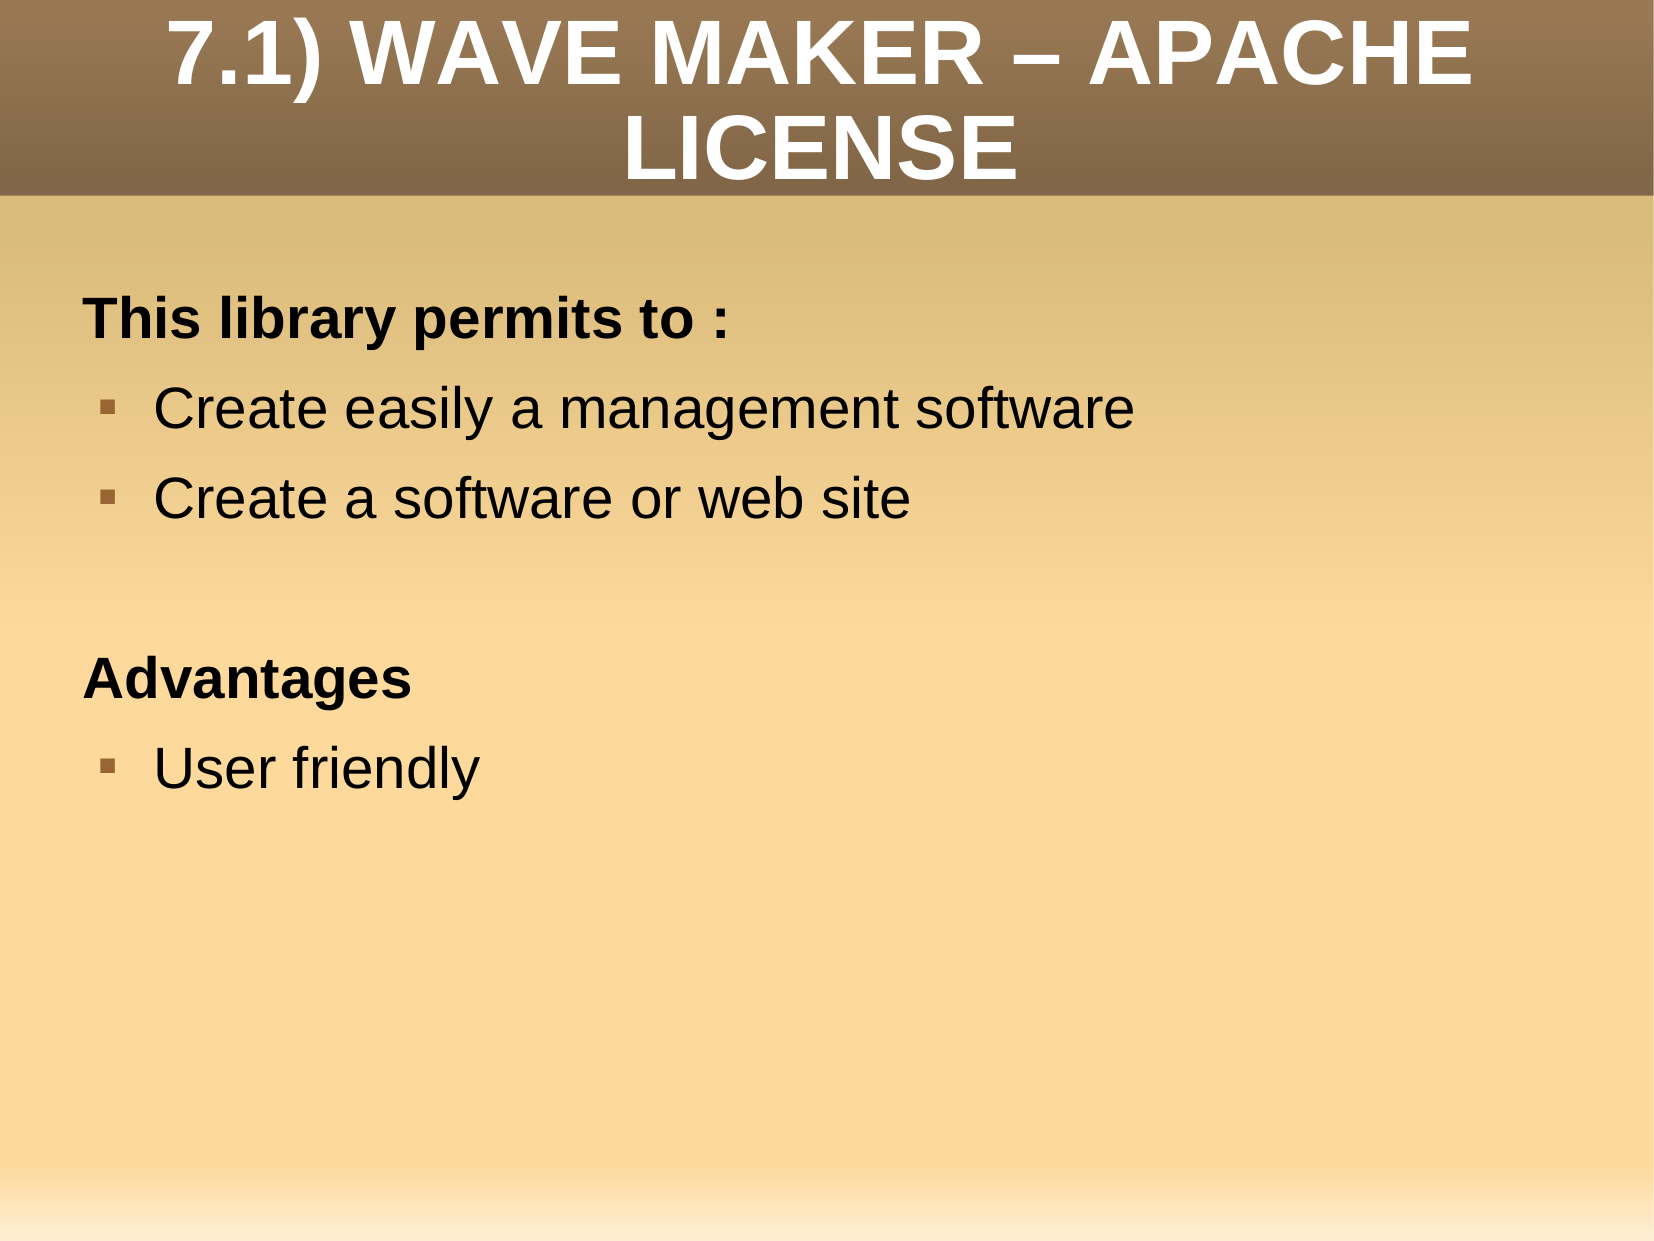

# 7.1) WAVE MAKER – APACHE LICENSE
This library permits to :
Create easily a management software
Create a software or web site
Advantages
User friendly